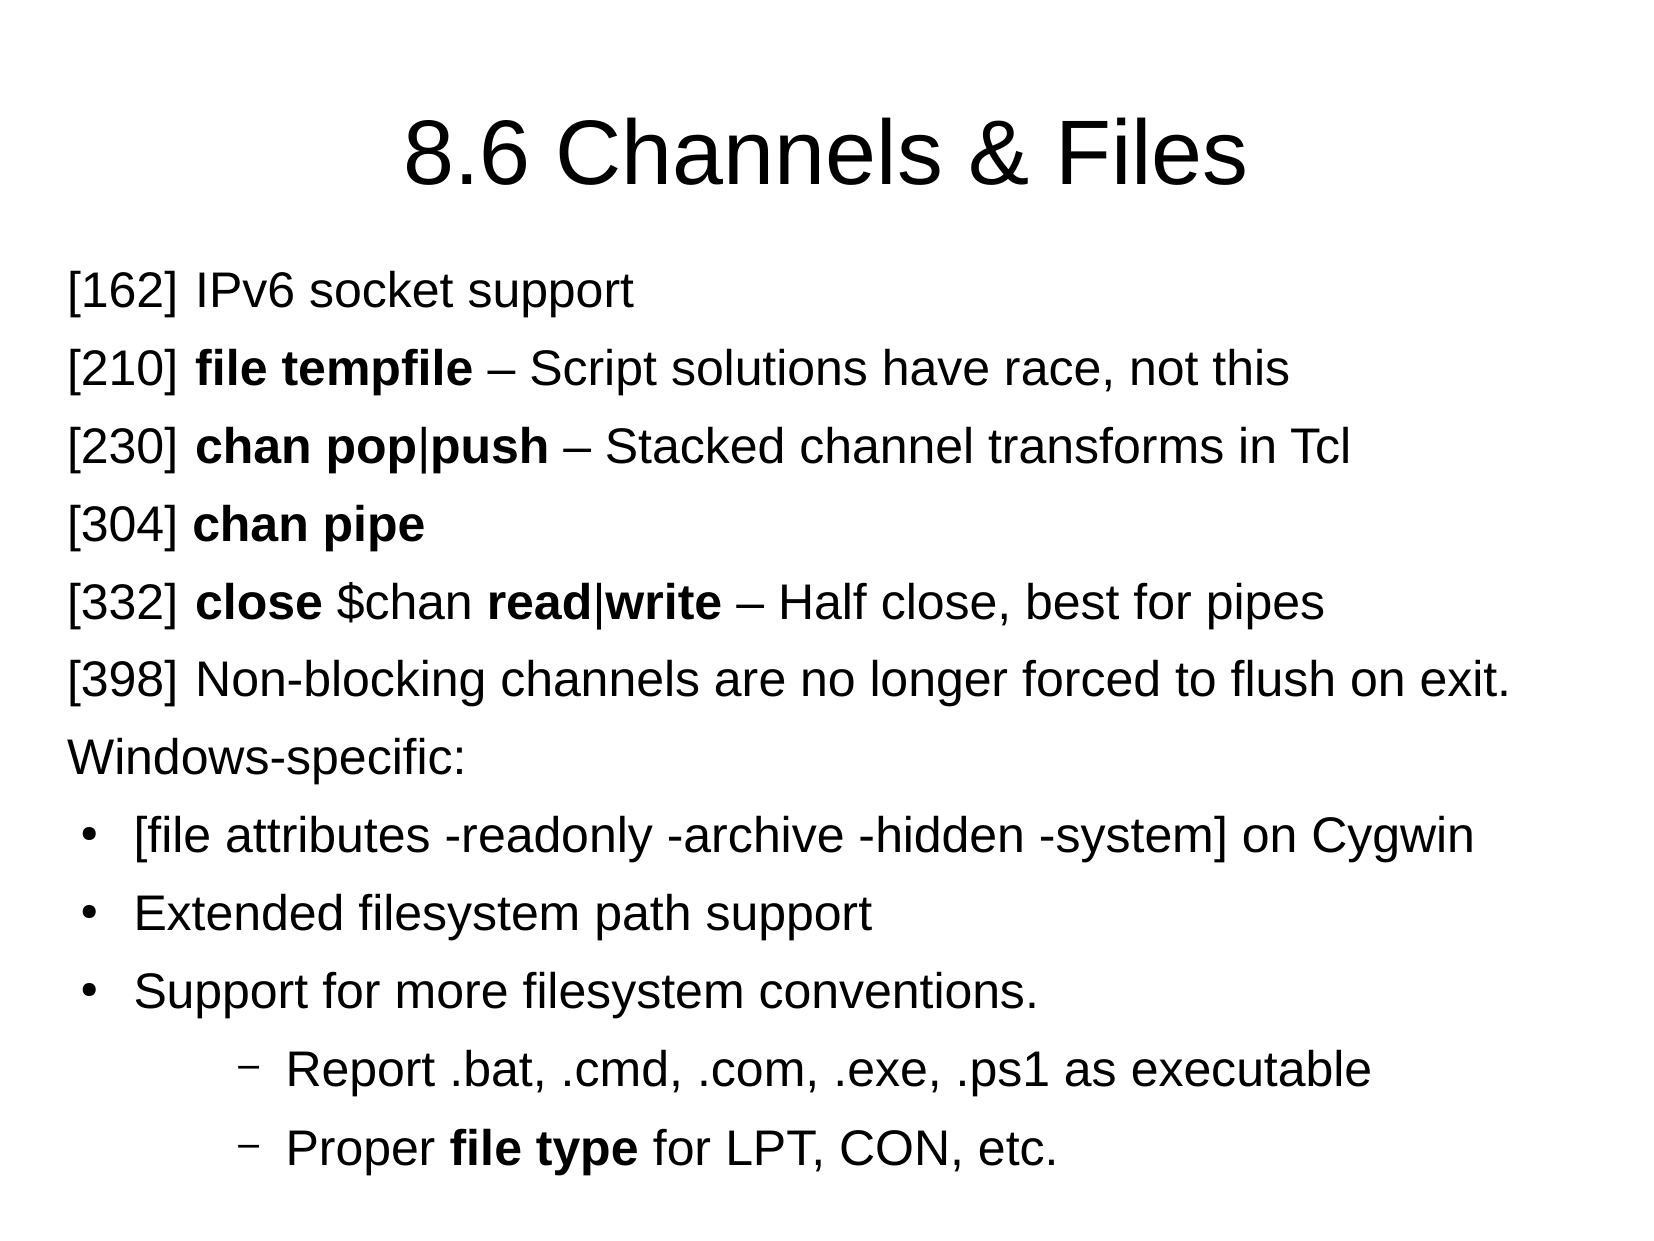

# 8.6 Channels & Files
[162]	IPv6 socket support
[210]	file tempfile – Script solutions have race, not this
[230]	chan pop|push – Stacked channel transforms in Tcl
[304] chan pipe
[332]	close $chan read|write – Half close, best for pipes
[398]	Non-blocking channels are no longer forced to flush on exit.
Windows-specific:
[file attributes -readonly -archive -hidden -system] on Cygwin
Extended filesystem path support
Support for more filesystem conventions.
Report .bat, .cmd, .com, .exe, .ps1 as executable
Proper file type for LPT, CON, etc.